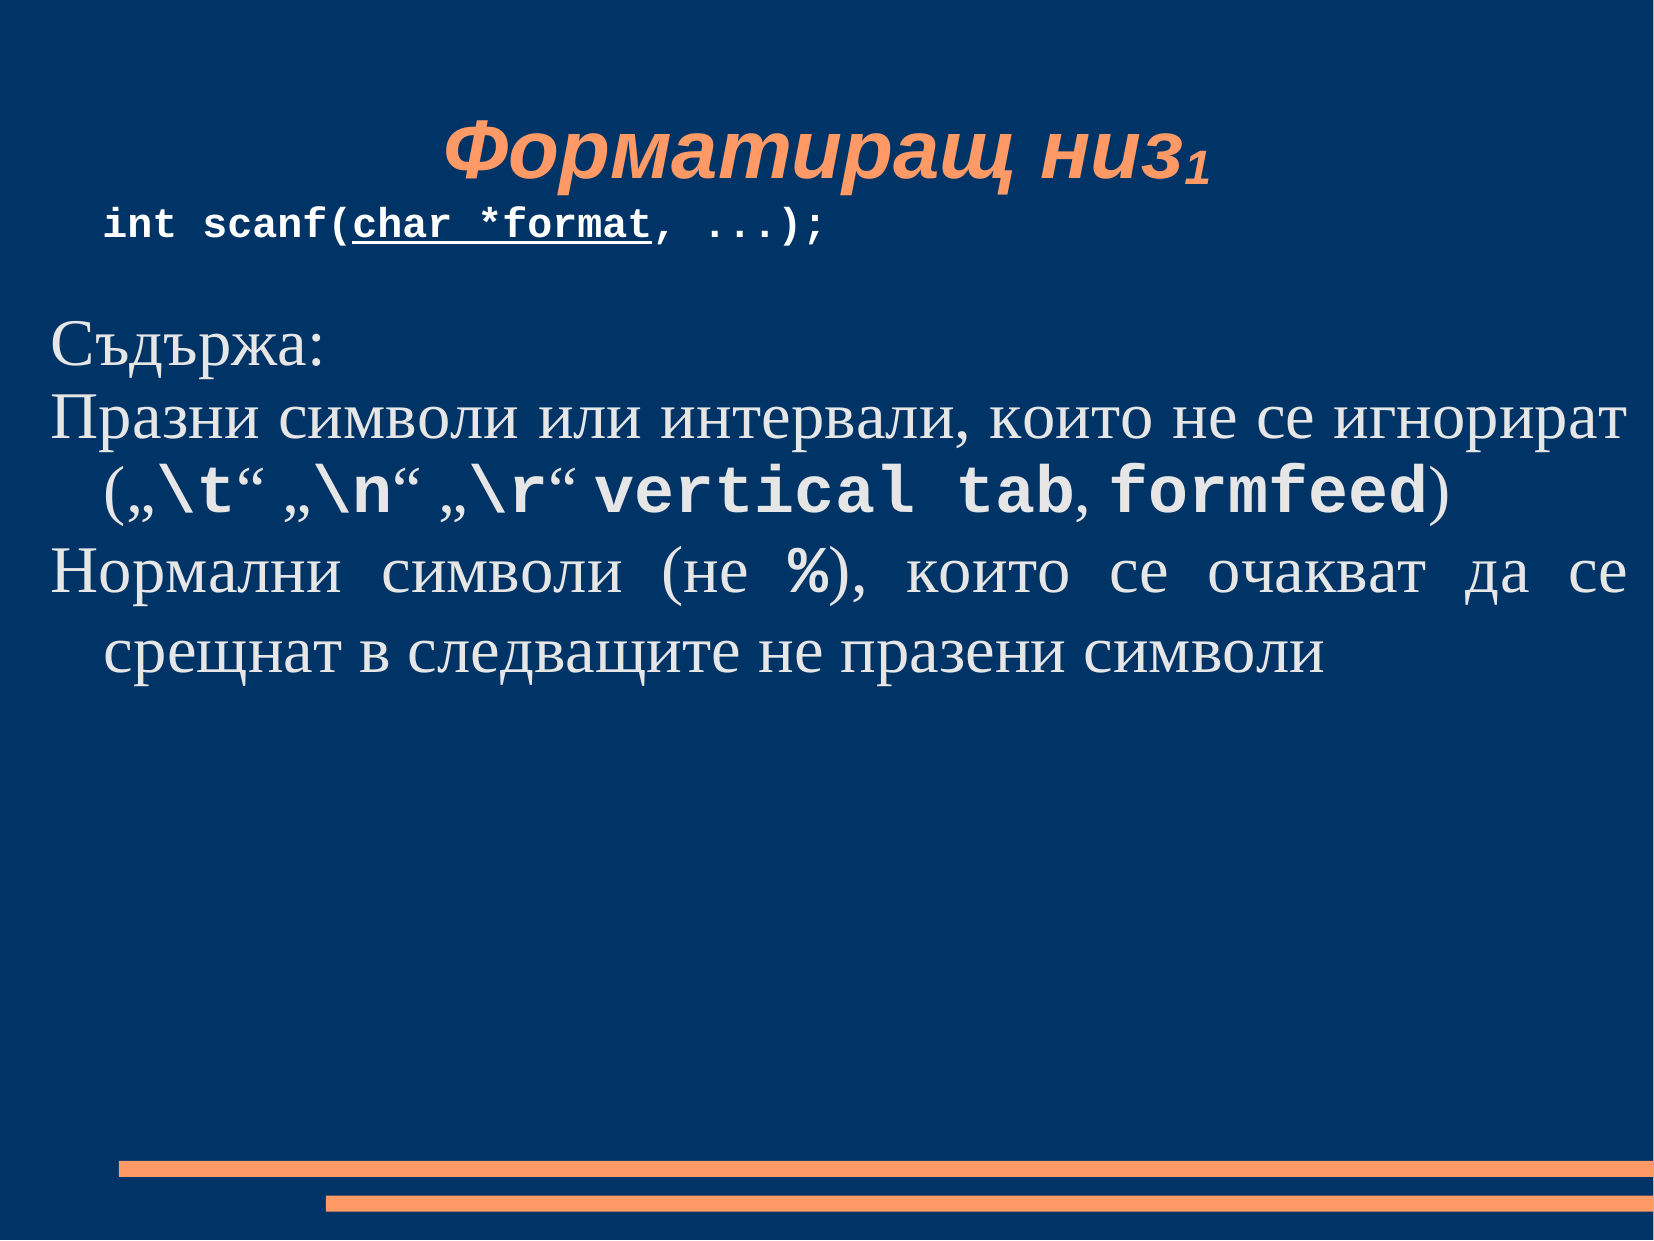

# Форматиращ низ1
int scanf(char *format, ...);
Съдържа:
Празни символи или интервали, които не се игнорират („\t“ „\n“ „\r“ vertical tab, formfeed)
Нормални символи (не %), които се очакват да се срещнат в следващите не празени символи